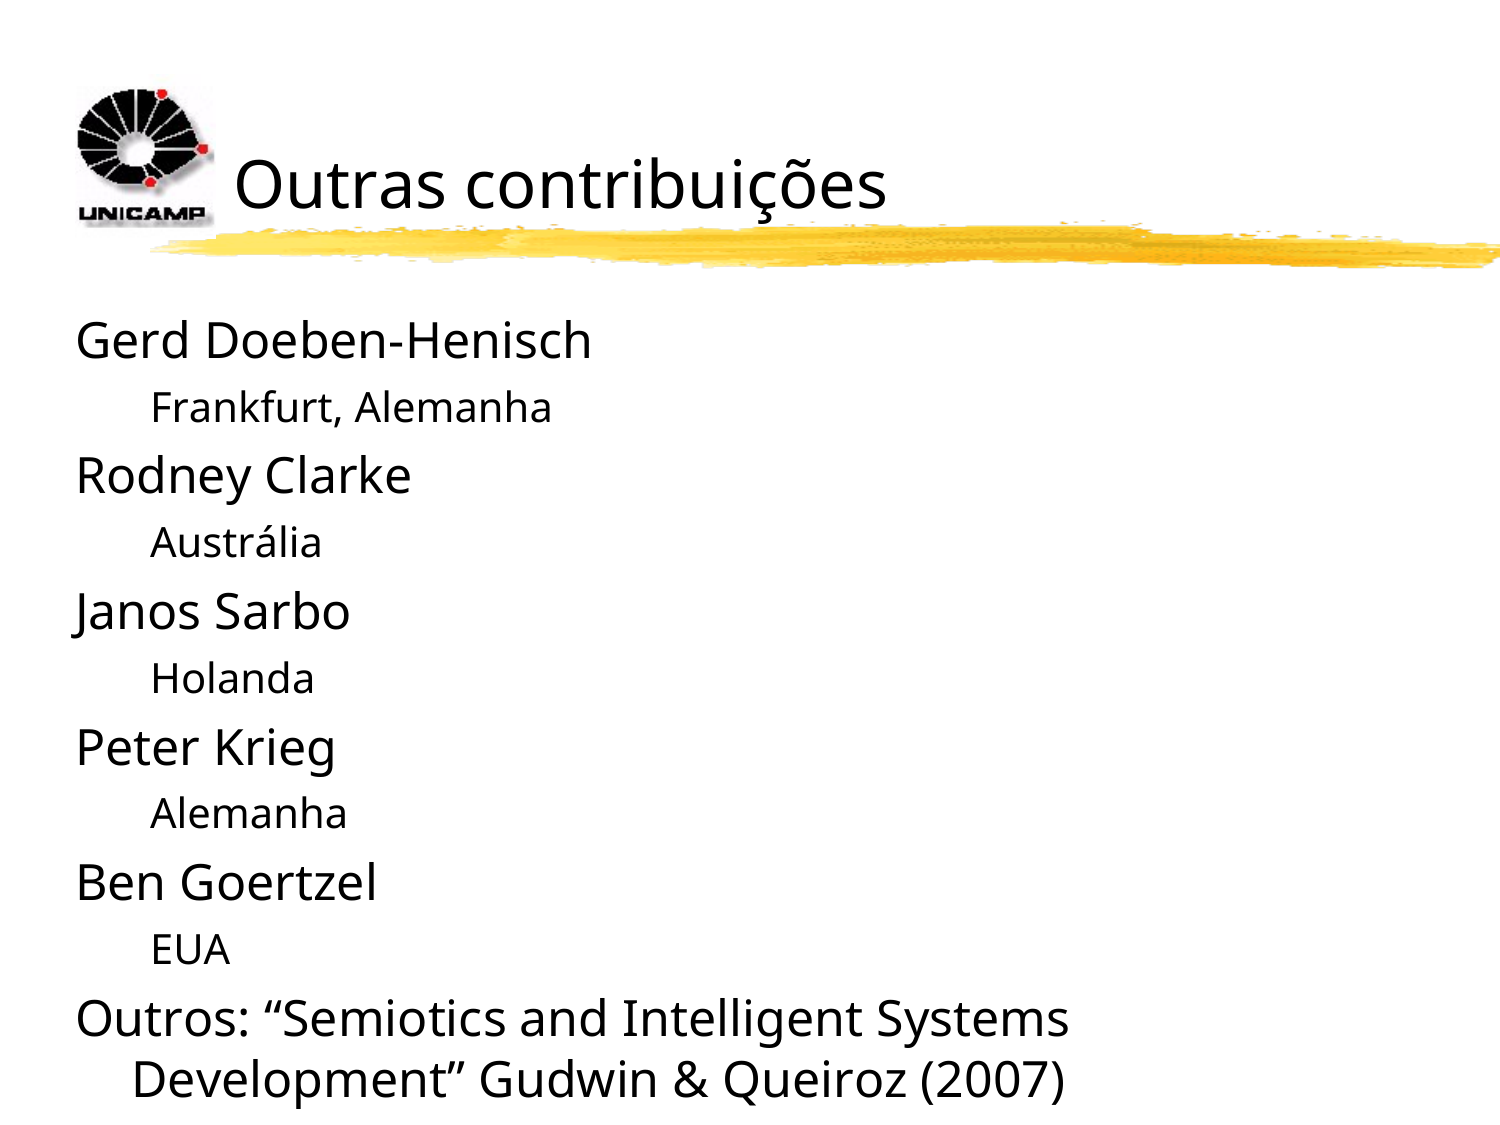

# Outras contribuições
Gerd Doeben-Henisch
Frankfurt, Alemanha
Rodney Clarke
Austrália
Janos Sarbo
Holanda
Peter Krieg
Alemanha
Ben Goertzel
EUA
Outros: “Semiotics and Intelligent Systems Development” Gudwin & Queiroz (2007)